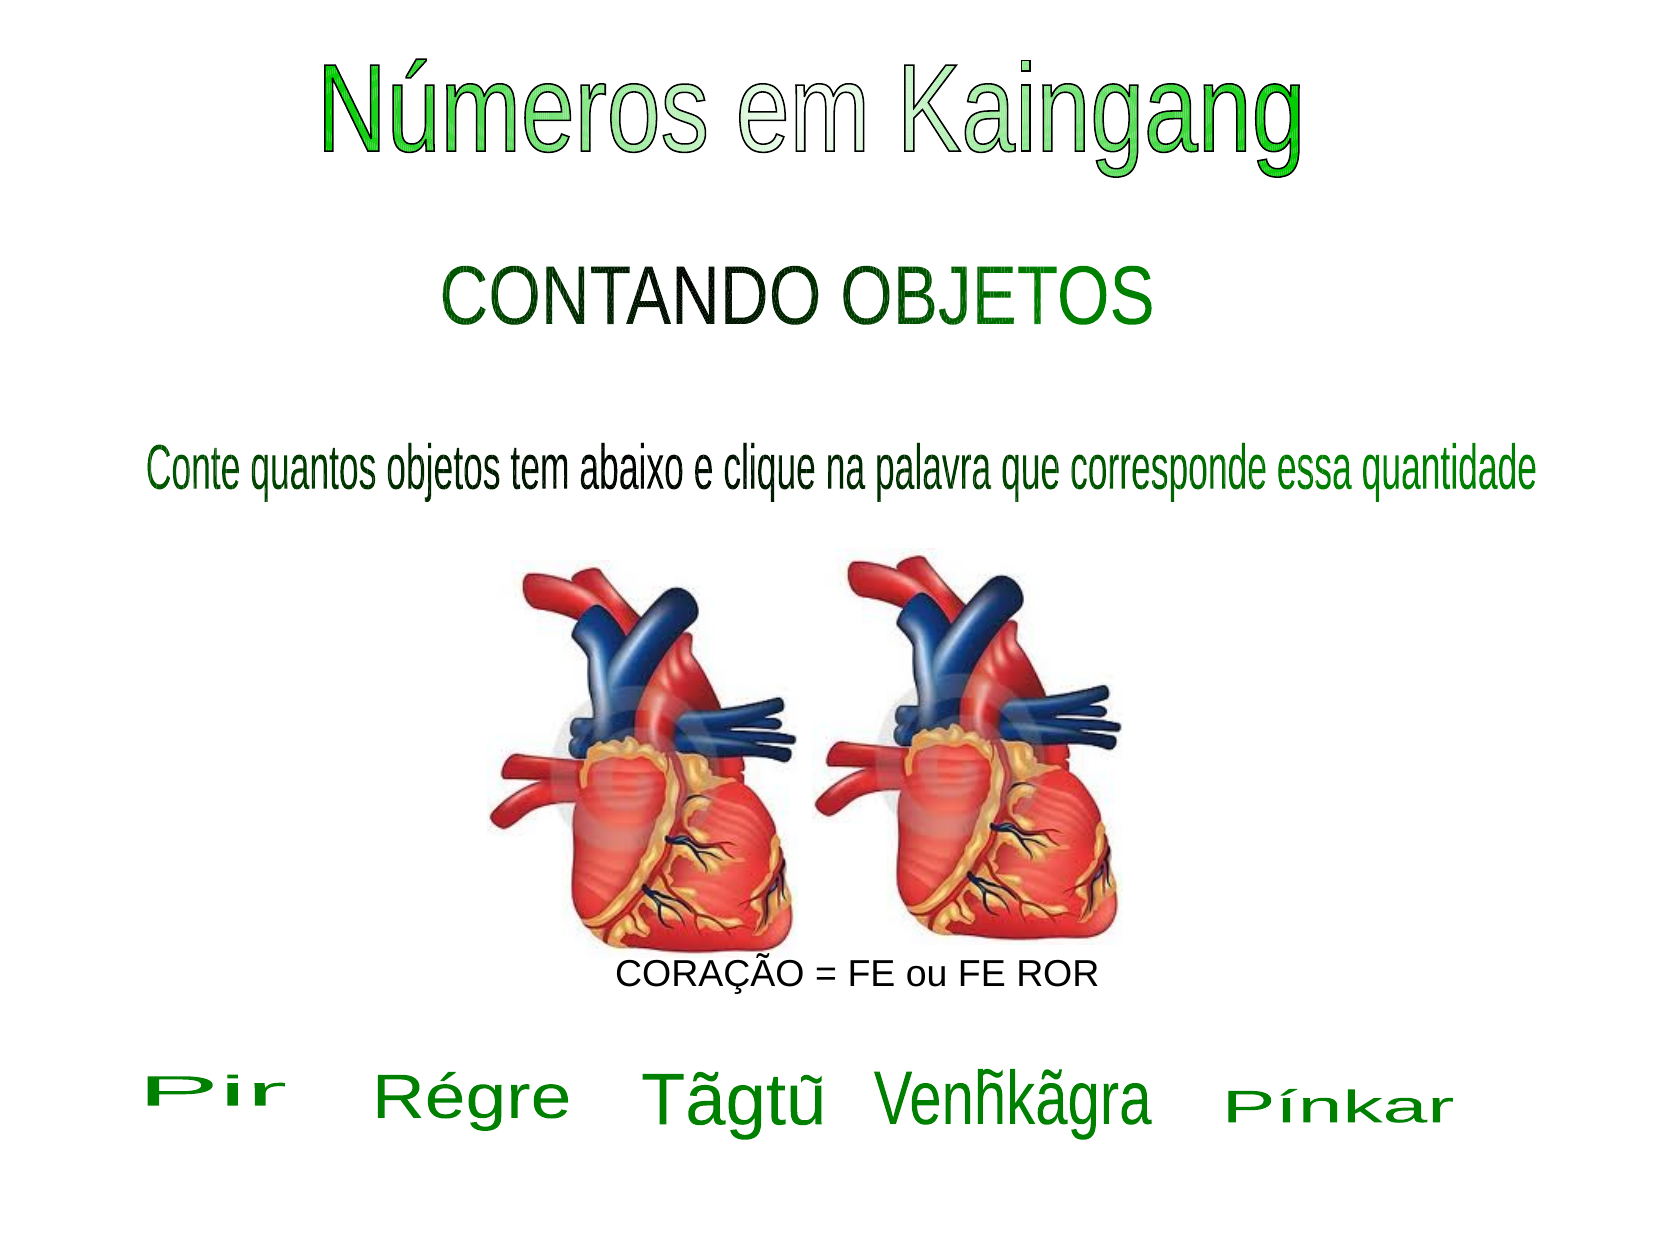

CONTANDO OBJETOS
Conte quantos objetos tem abaixo e clique na palavra que corresponde essa quantidade
CORAÇÃO = FE ou FE ROR
Venhkãgra
~
Régre
Tãgtu
Pir
~
Pínkar